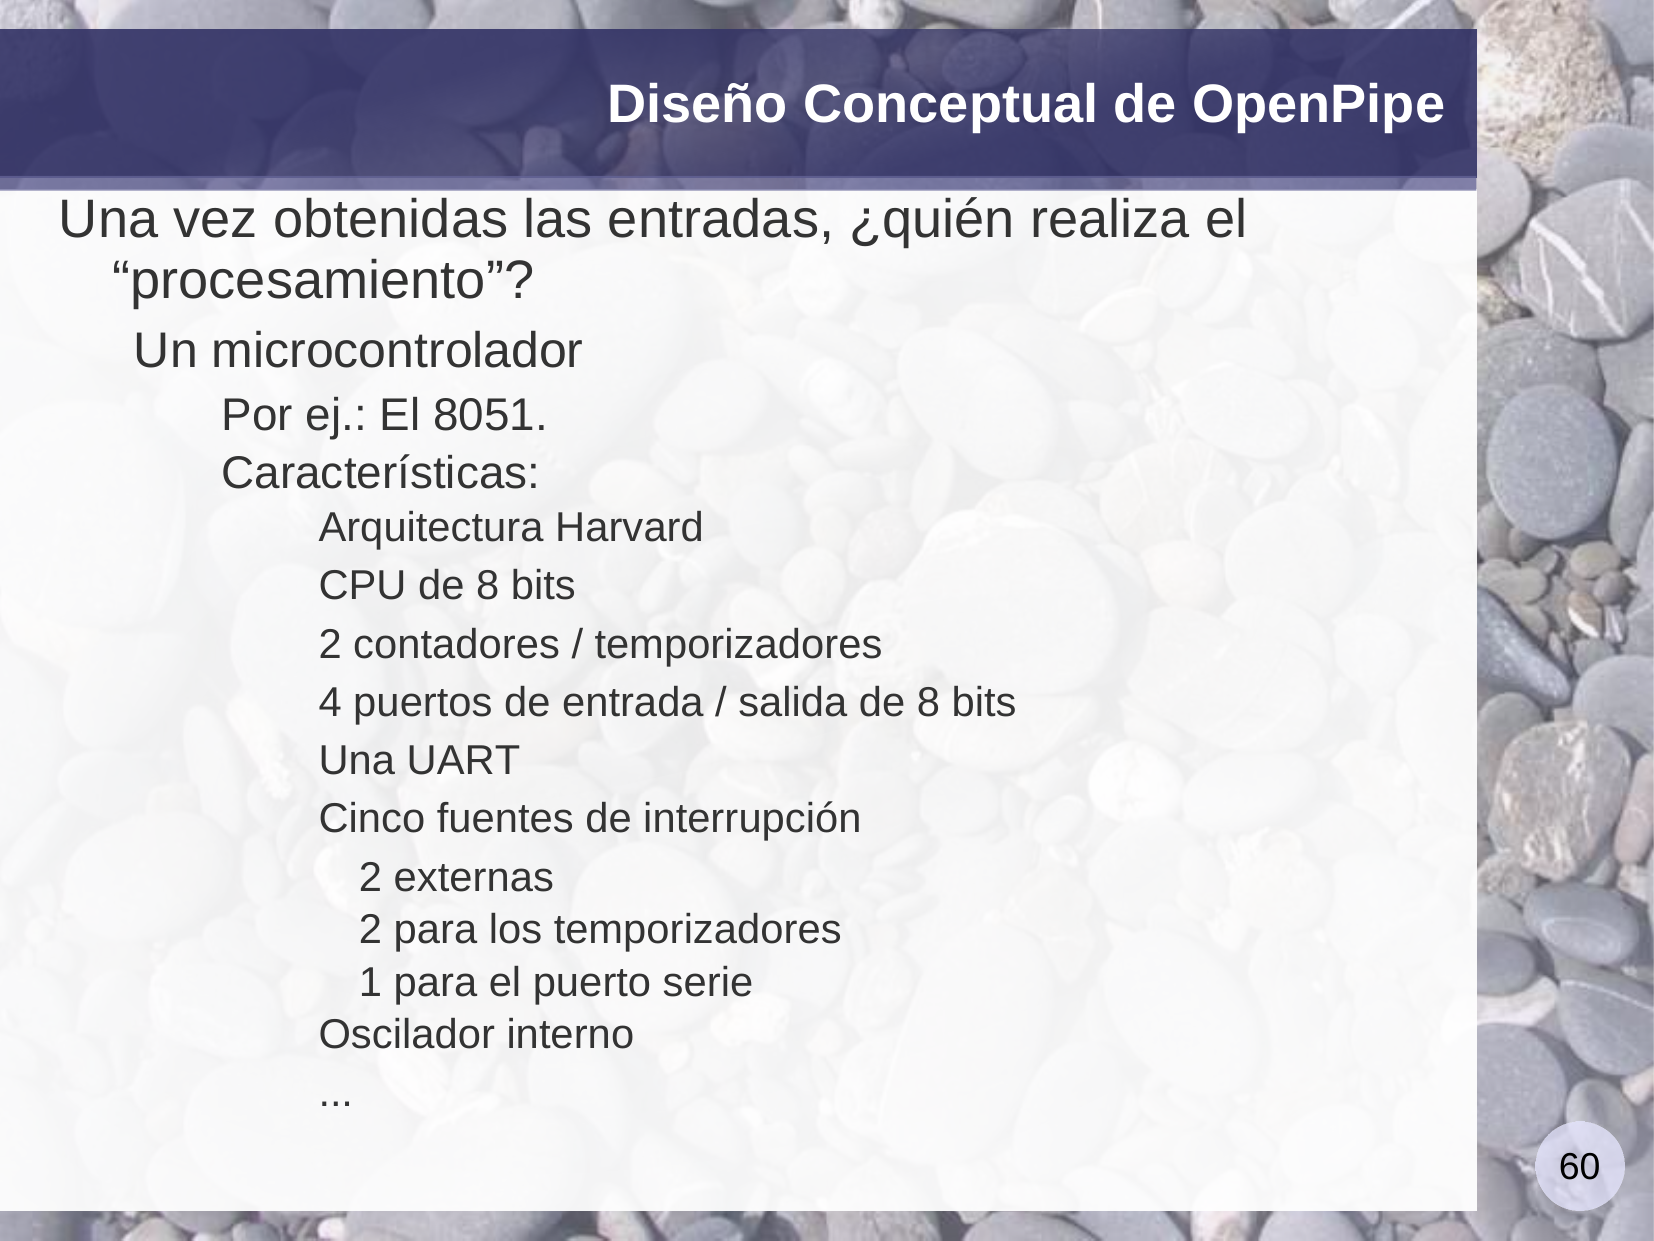

# Diseño Conceptual de OpenPipe
Una vez obtenidas las entradas, ¿quién realiza el “procesamiento”?
Un microcontrolador
 Por ej.: El 8051.
 Características:
 Arquitectura Harvard
 CPU de 8 bits
 2 contadores / temporizadores
 4 puertos de entrada / salida de 8 bits
 Una UART
 Cinco fuentes de interrupción
2 externas
2 para los temporizadores
1 para el puerto serie
 Oscilador interno
 ...